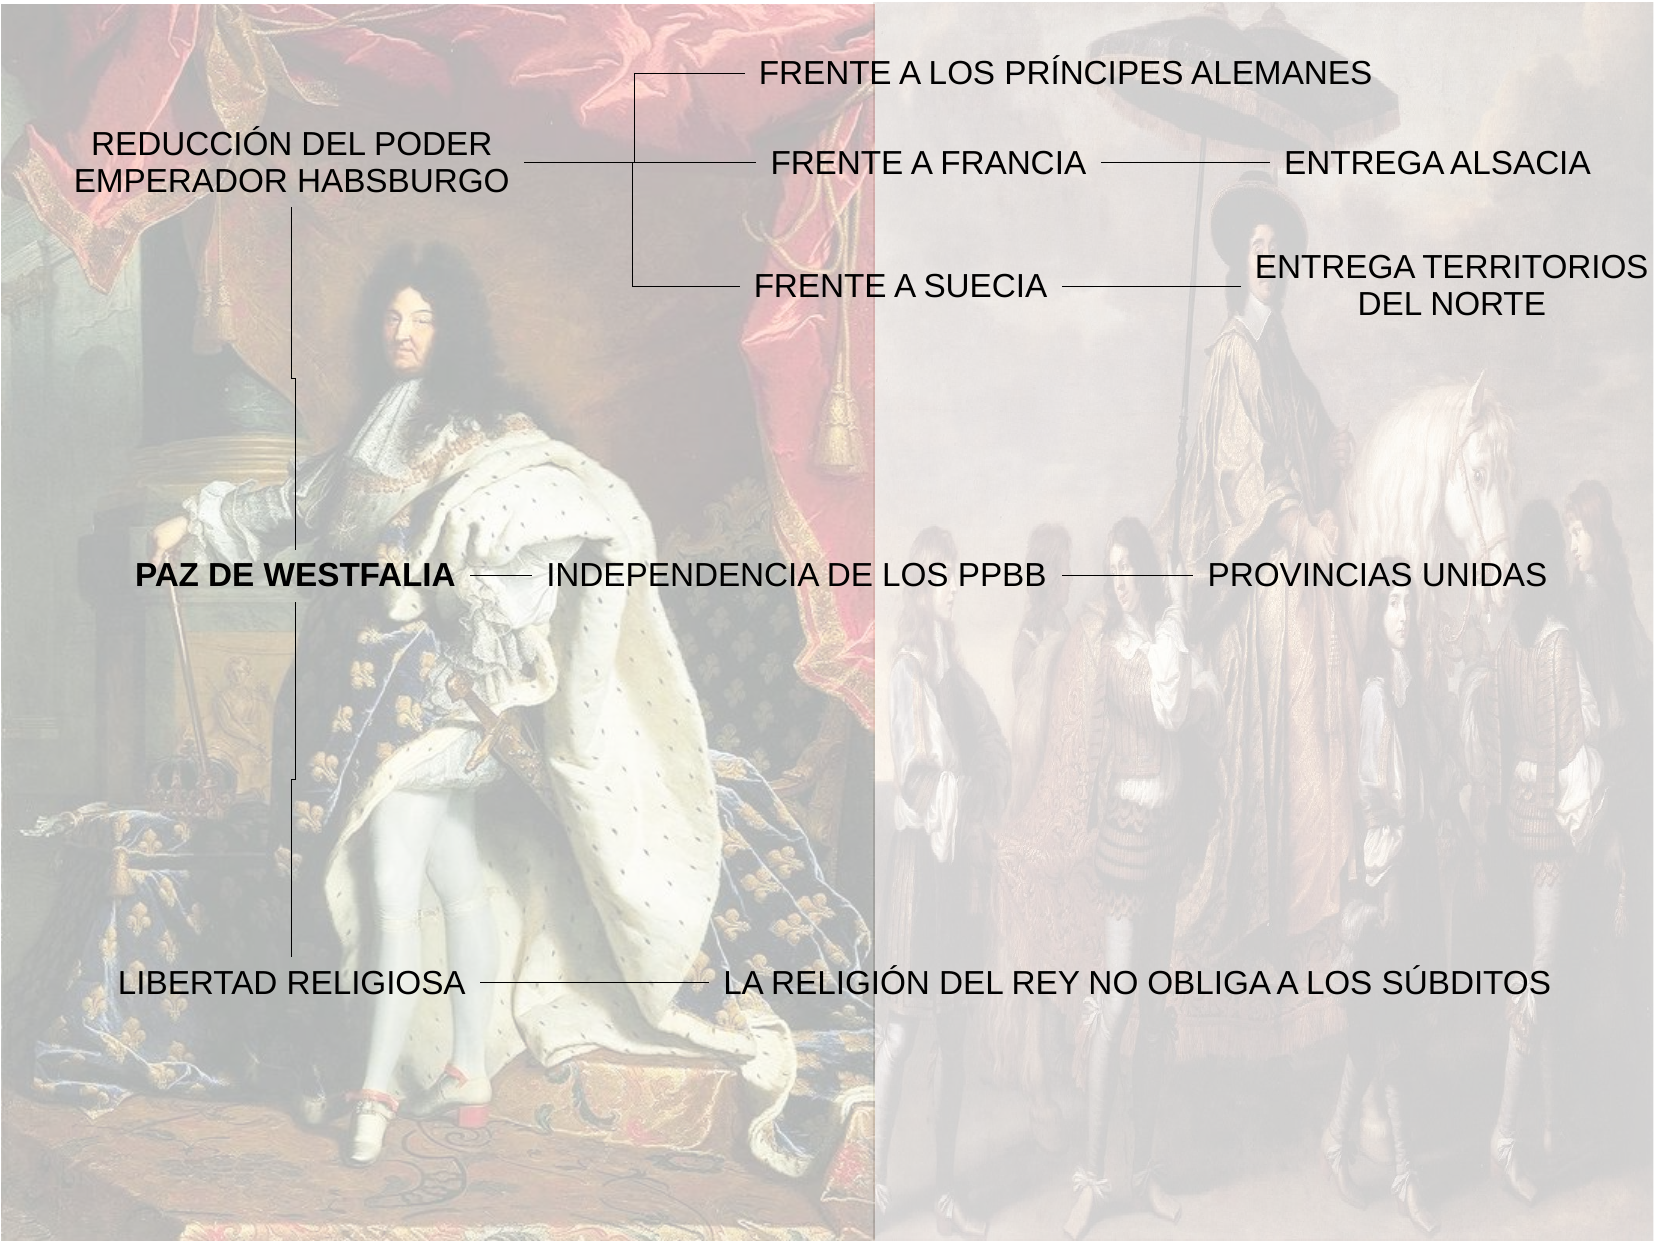

FRENTE A LOS PRÍNCIPES ALEMANES
REDUCCIÓN DEL PODER
EMPERADOR HABSBURGO
FRENTE A FRANCIA
ENTREGA ALSACIA
ENTREGA TERRITORIOS
DEL NORTE
FRENTE A SUECIA
PAZ DE WESTFALIA
INDEPENDENCIA DE LOS PPBB
PROVINCIAS UNIDAS
LIBERTAD RELIGIOSA
LA RELIGIÓN DEL REY NO OBLIGA A LOS SÚBDITOS